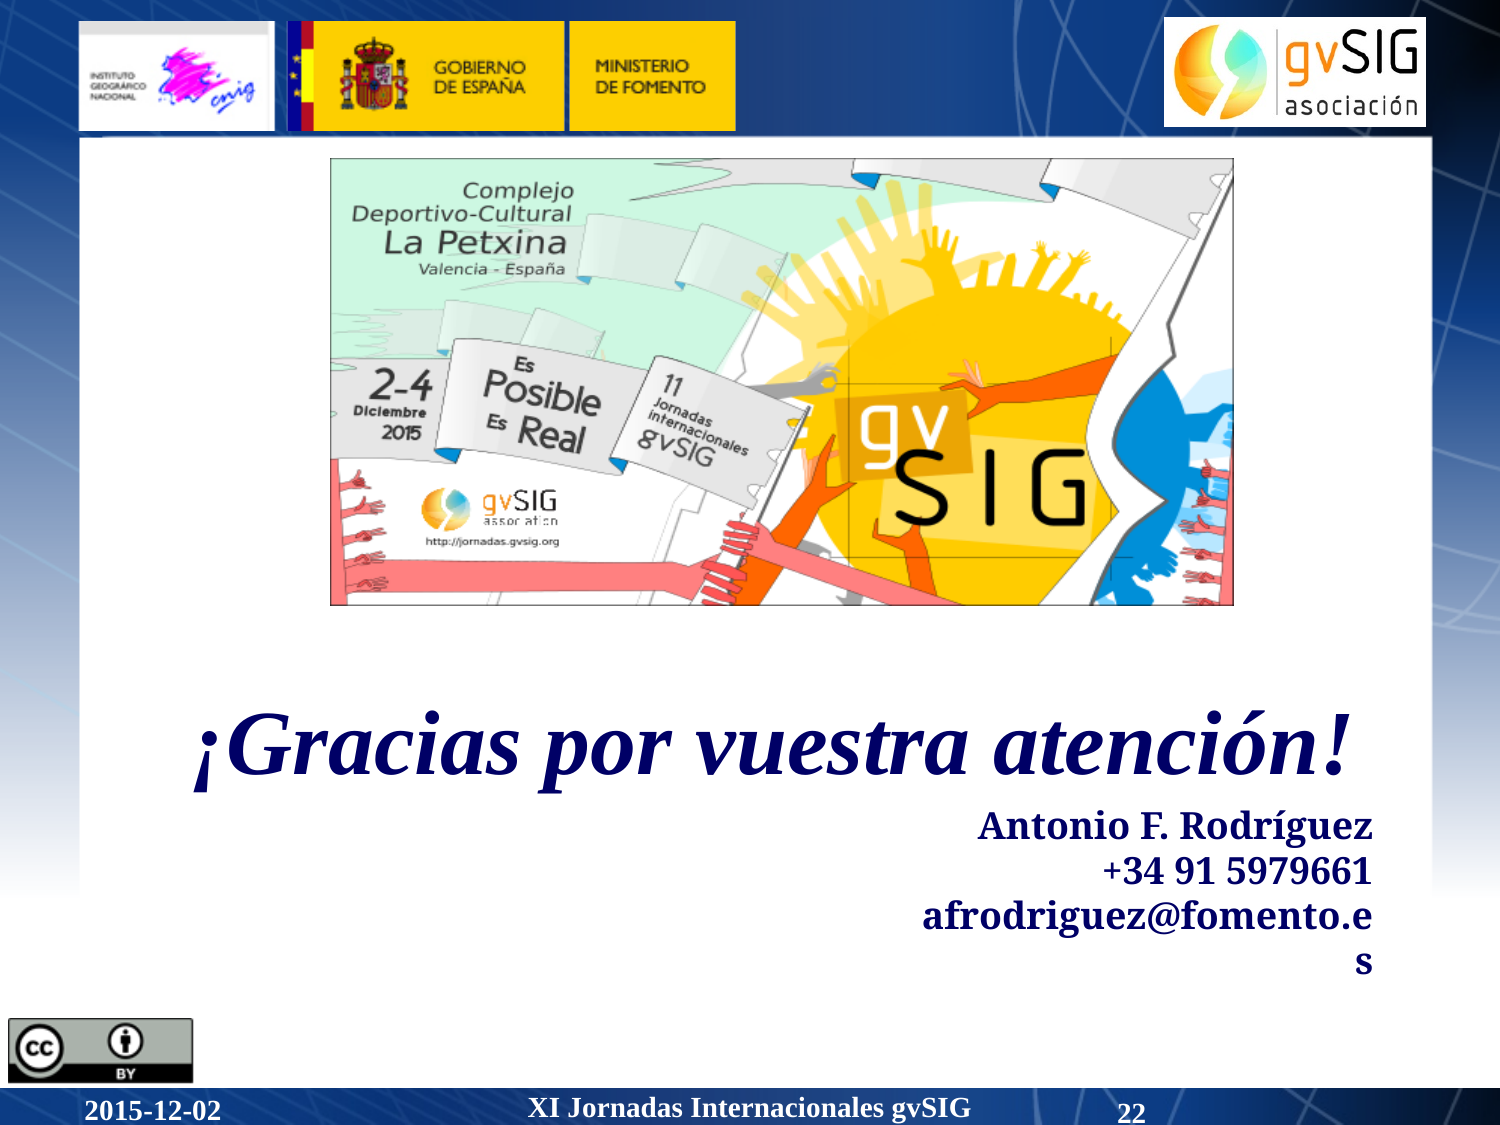

Antonio F. Rodríguez
+34 91 5979661
afrodriguez@fomento.es